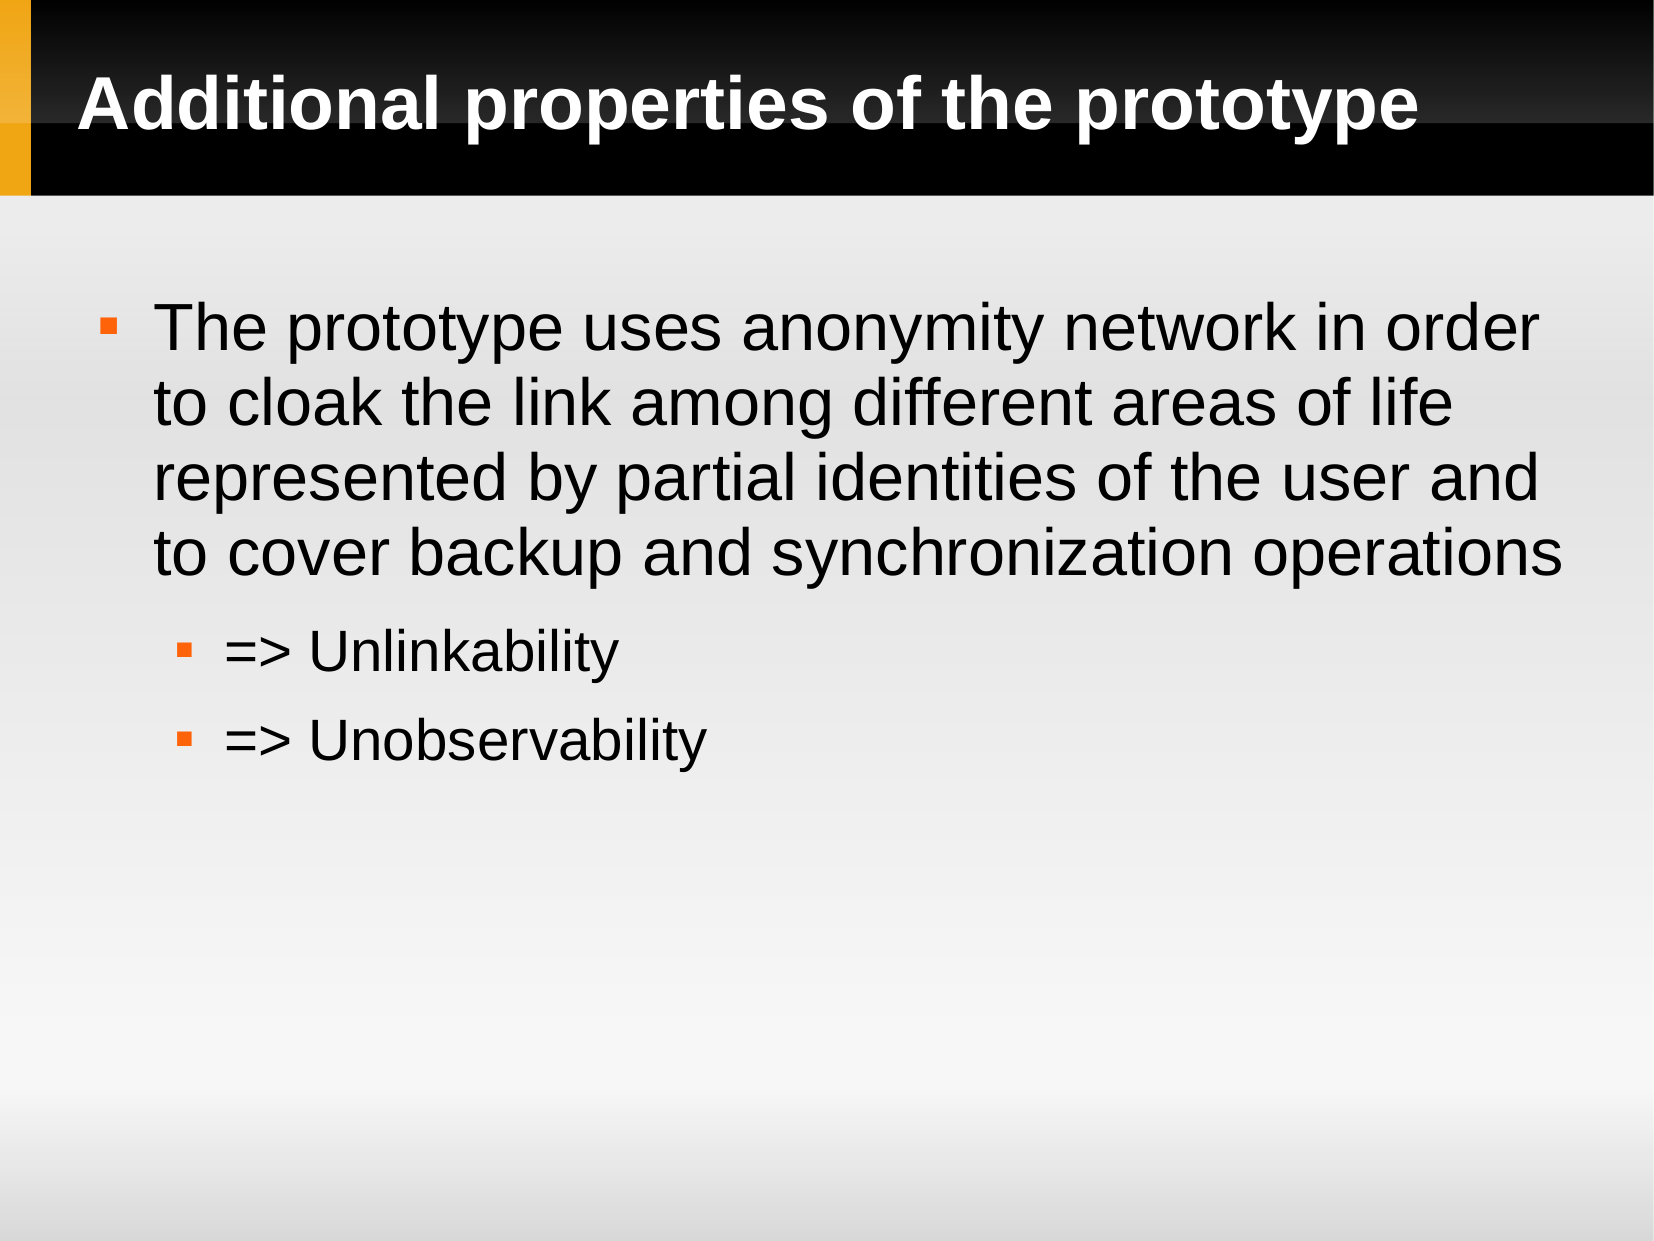

# Additional properties of the prototype
The prototype uses anonymity network in order to cloak the link among different areas of life represented by partial identities of the user and to cover backup and synchronization operations
=> Unlinkability
=> Unobservability